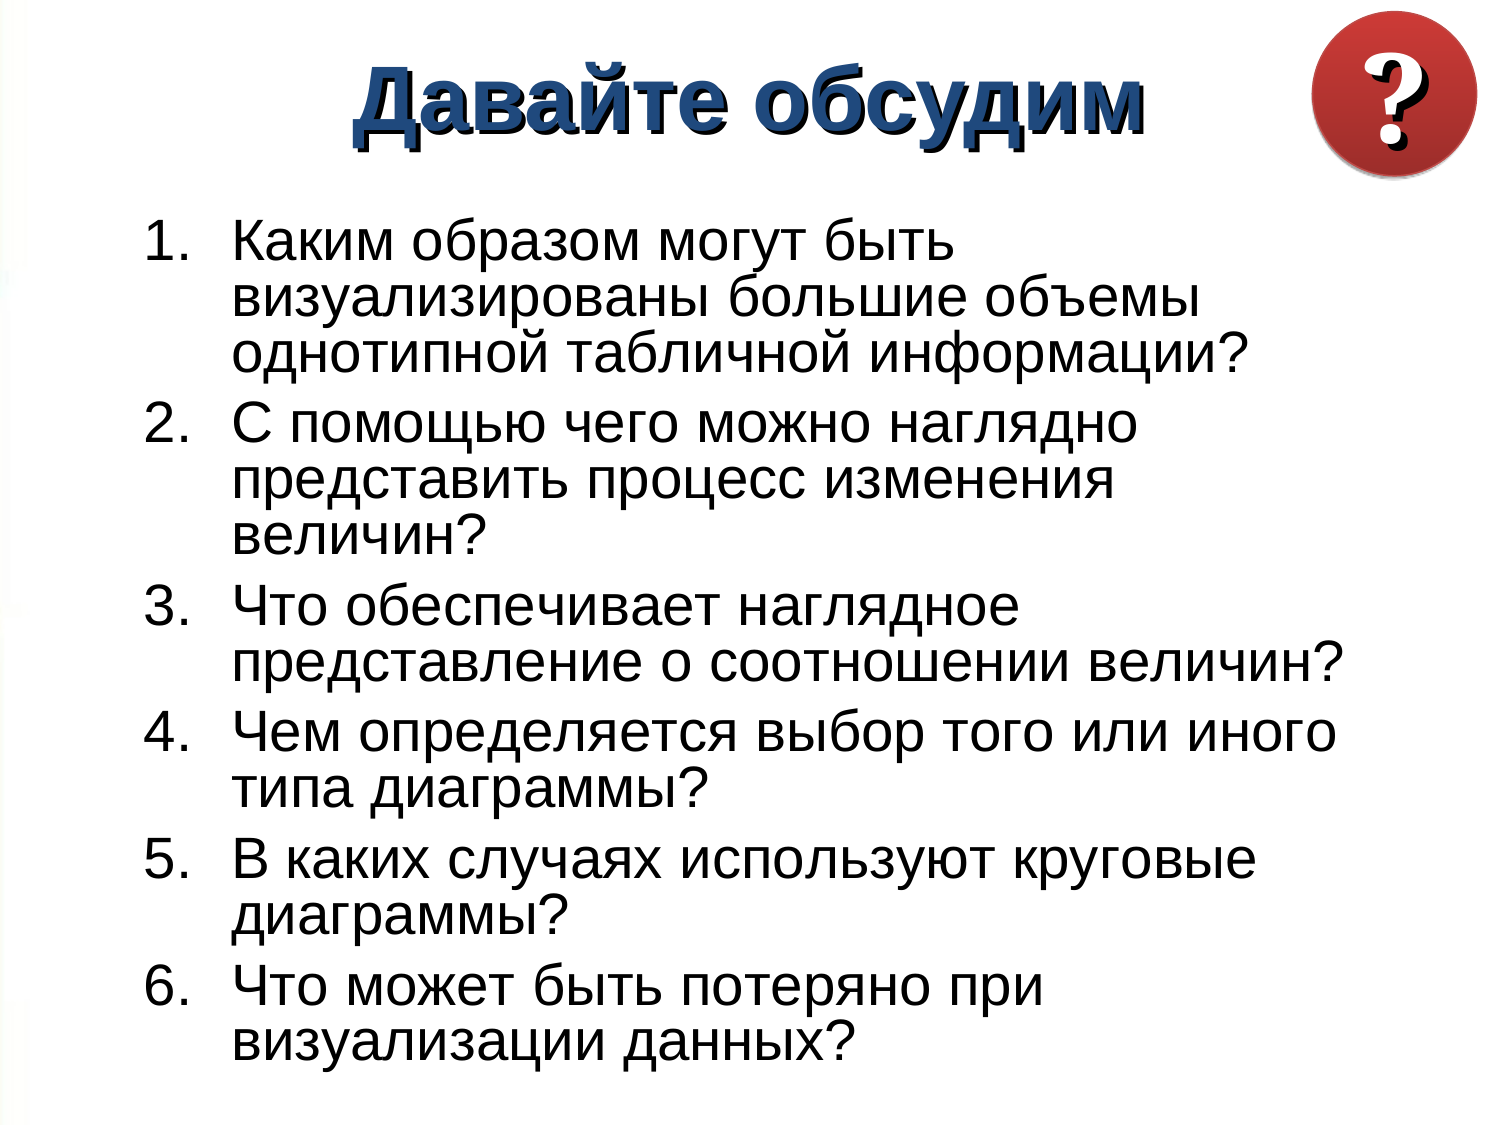

# Давайте обсудим
?
Каким образом могут быть визуализированы большие объемы однотипной табличной информации?
С помощью чего можно наглядно представить процесс изменения величин?
Что обеспечивает наглядное представление о соотношении величин?
Чем определяется выбор того или иного типа диаграммы?
В каких случаях используют круговые диаграммы?
Что может быть потеряно при визуализации данных?